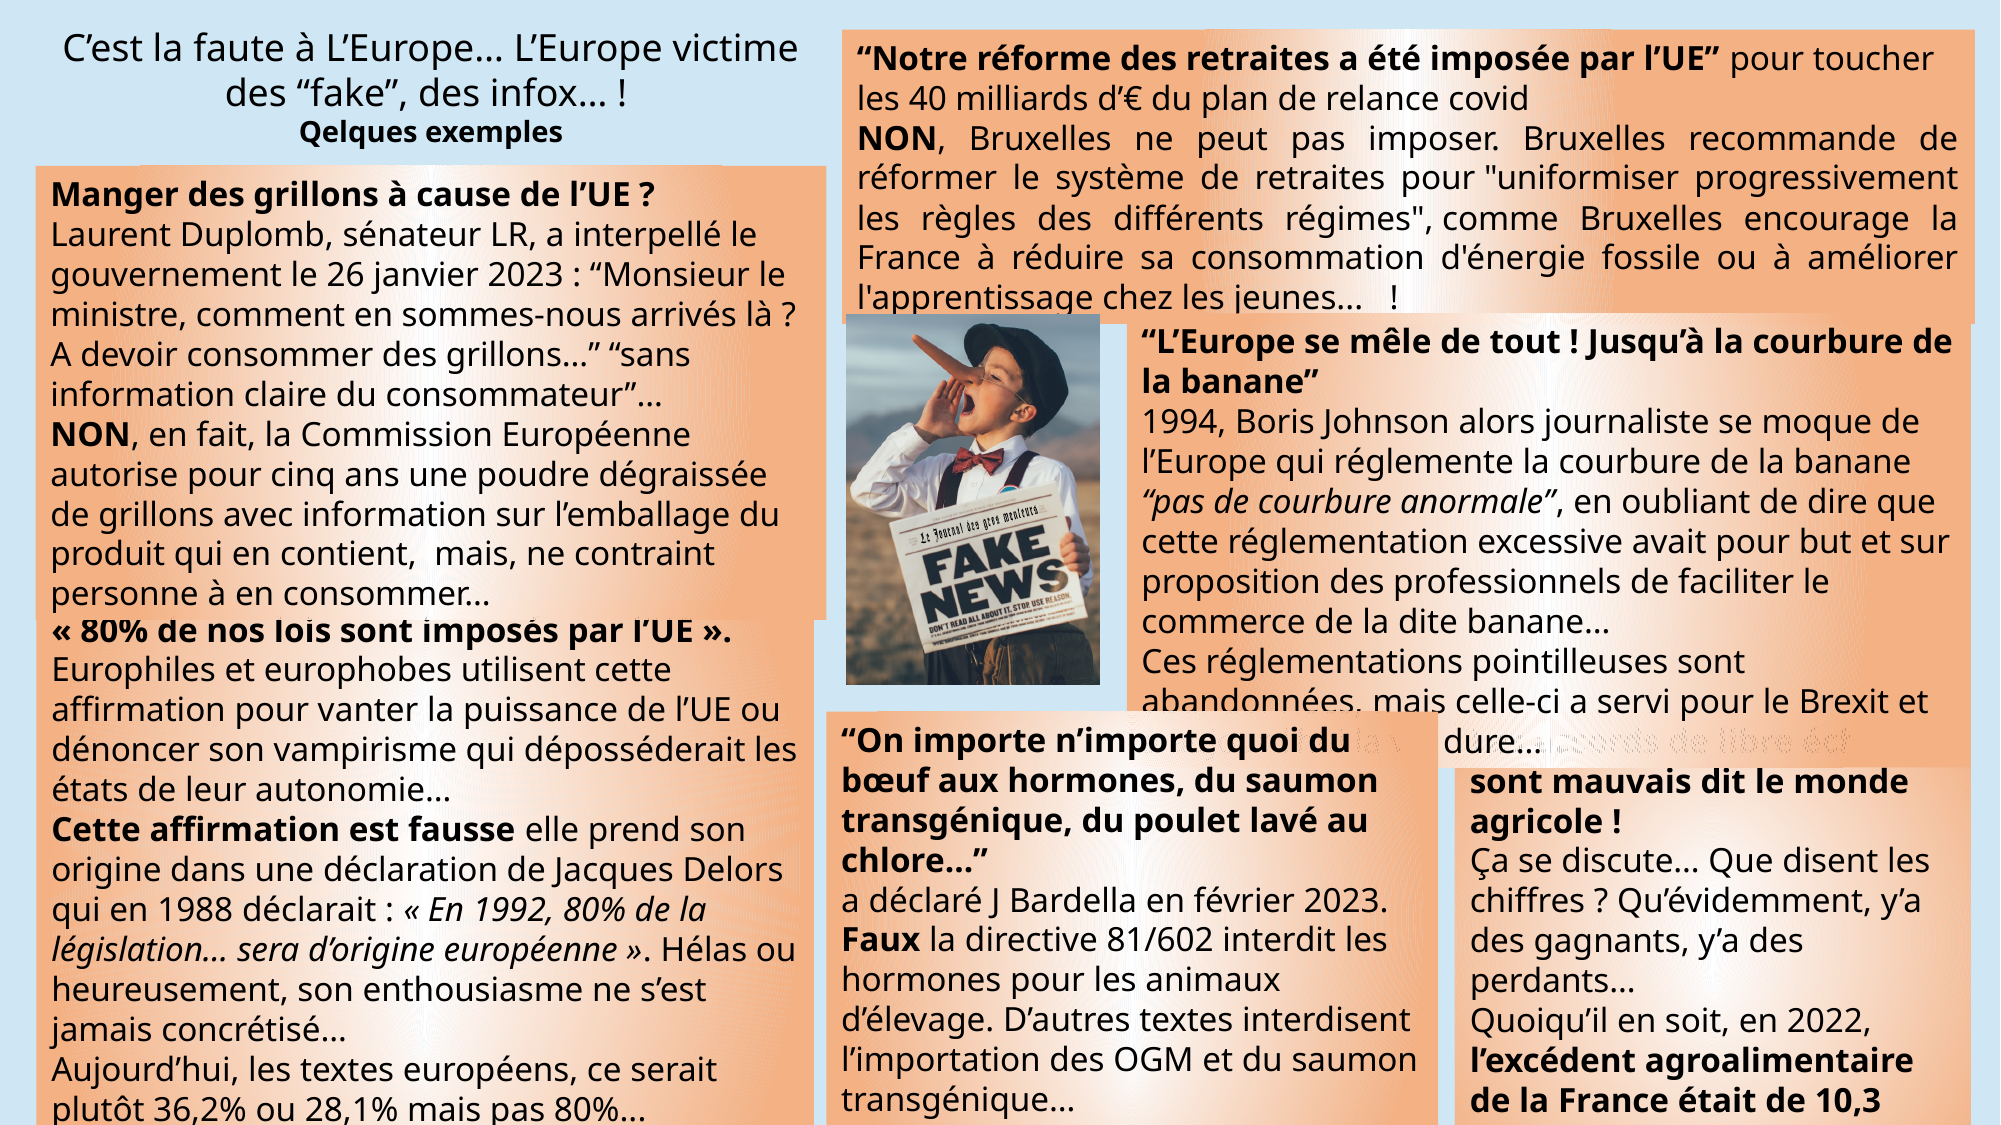

C’est la faute à L’Europe… L’Europe victime des “fake”, des infox… !
Qelques exemples
“Notre réforme des retraites a été imposée par l’UE” pour toucher les 40 milliards d’€ du plan de relance covid
NON, Bruxelles ne peut pas imposer. Bruxelles recommande de réformer le système de retraites pour "uniformiser progressivement les règles des différents régimes", comme Bruxelles encourage la France à réduire sa consommation d'énergie fossile ou à améliorer l'apprentissage chez les jeunes...   !
Manger des grillons à cause de l’UE ?
Laurent Duplomb, sénateur LR, a interpellé le gouvernement le 26 janvier 2023 : “Monsieur le ministre, comment en sommes-nous arrivés là ? A devoir consommer des grillons…” “sans information claire du consommateur”…
NON, en fait, la Commission Européenne autorise pour cinq ans une poudre dégraissée de grillons avec information sur l’emballage du produit qui en contient, mais, ne contraint personne à en consommer…
“L’Europe se mêle de tout ! Jusqu’à la courbure de la banane”
1994, Boris Johnson alors journaliste se moque de l’Europe qui réglemente la courbure de la banane “pas de courbure anormale”, en oubliant de dire que cette réglementation excessive avait pour but et sur proposition des professionnels de faciliter le commerce de la dite banane…
Ces réglementations pointilleuses sont abandonnées, mais celle-ci a servi pour le Brexit et a aujourd’hui la vie dure…
« 80% de nos lois sont imposés par l’UE ».
Europhiles et europhobes utilisent cette affirmation pour vanter la puissance de l’UE ou dénoncer son vampirisme qui déposséderait les états de leur autonomie…
Cette affirmation est fausse elle prend son origine dans une déclaration de Jacques Delors qui en 1988 déclarait : « En 1992, 80% de la législation… sera d’origine européenne ». Hélas ou heureusement, son enthousiasme ne s’est jamais concrétisé…
Aujourd’hui, les textes européens, ce serait plutôt 36,2% ou 28,1% mais pas 80%...
“On importe n’importe quoi du bœuf aux hormones, du saumon transgénique, du poulet lavé au chlore…”
a déclaré J Bardella en février 2023.
Faux la directive 81/602 interdit les hormones pour les animaux d’élevage. D’autres textes interdisent l’importation des OGM et du saumon transgénique…
Les accords de libre échange sont mauvais dit le monde agricole !
Ça se discute… Que disent les chiffres ? Qu’évidemment, y’a des gagnants, y’a des perdants…
Quoiqu’il en soit, en 2022, l’excédent agroalimentaire de la France était de 10,3 milliards d’€